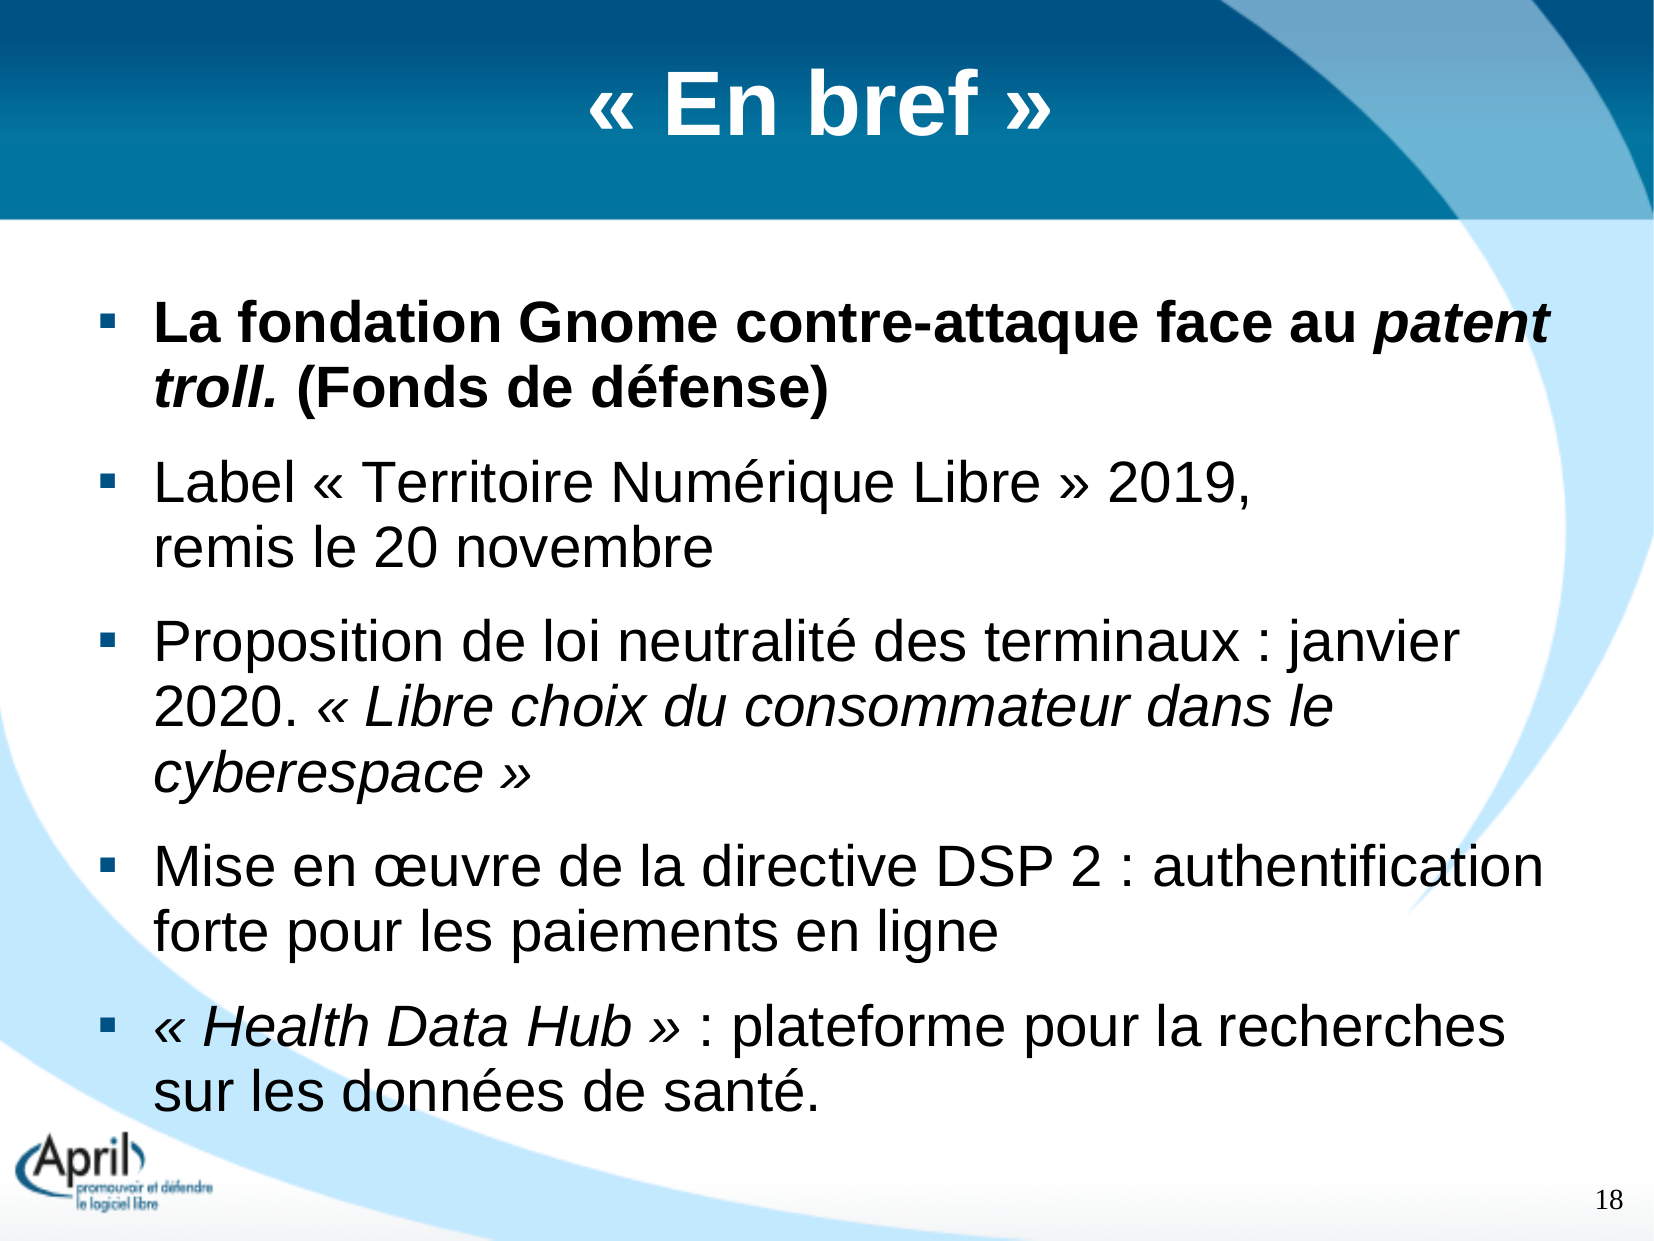

# « En bref »
La fondation Gnome contre-attaque face au patent troll. (Fonds de défense)
Label « Territoire Numérique Libre » 2019,
remis le 20 novembre
Proposition de loi neutralité des terminaux : janvier 2020. « Libre choix du consommateur dans le cyberespace »
Mise en œuvre de la directive DSP 2 : authentification forte pour les paiements en ligne
« Health Data Hub » : plateforme pour la recherches sur les données de santé.
18